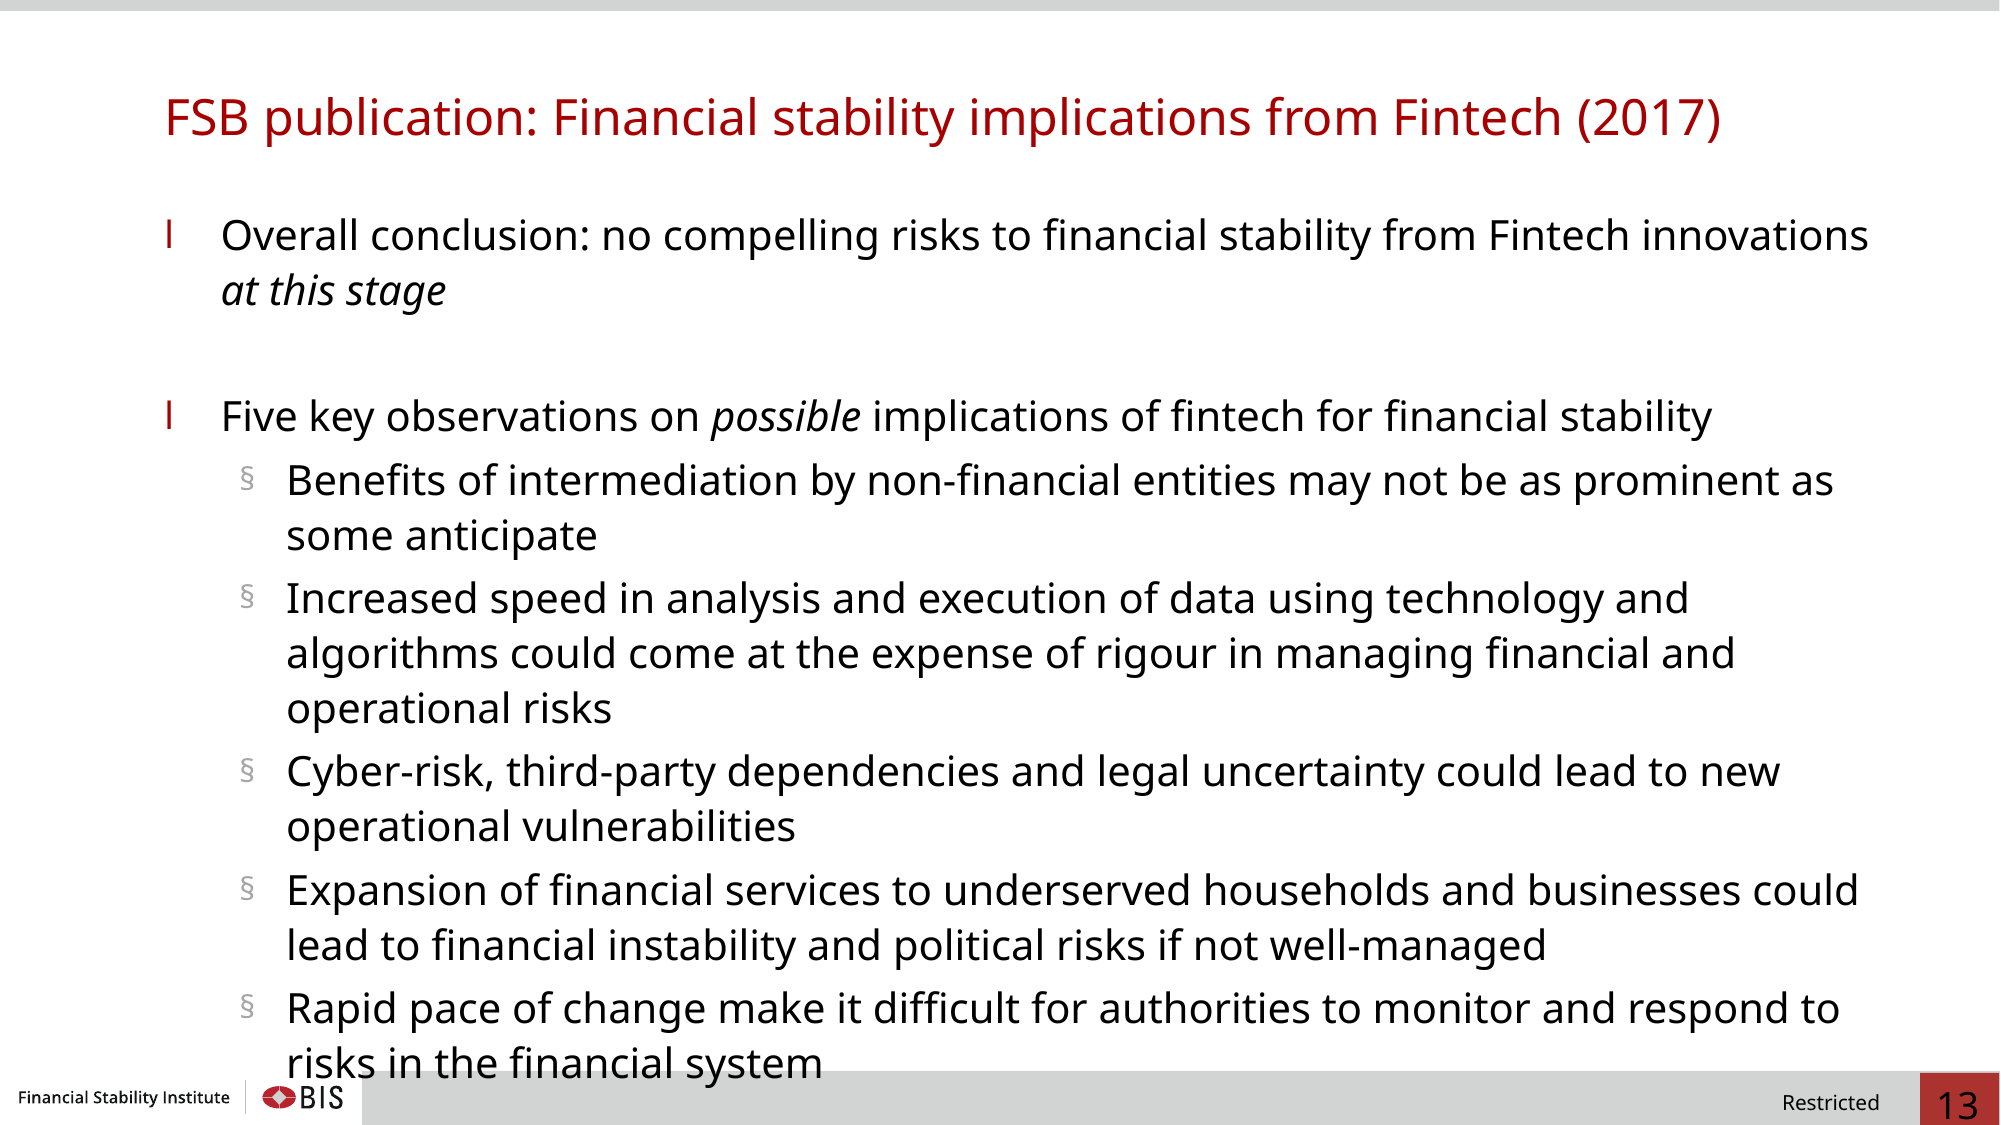

# FSB publication: Financial stability implications from Fintech (2017)
Overall conclusion: no compelling risks to financial stability from Fintech innovations at this stage
Five key observations on possible implications of fintech for financial stability
Benefits of intermediation by non-financial entities may not be as prominent as some anticipate
Increased speed in analysis and execution of data using technology and algorithms could come at the expense of rigour in managing financial and operational risks
Cyber-risk, third-party dependencies and legal uncertainty could lead to new operational vulnerabilities
Expansion of financial services to underserved households and businesses could lead to financial instability and political risks if not well-managed
Rapid pace of change make it difficult for authorities to monitor and respond to risks in the financial system